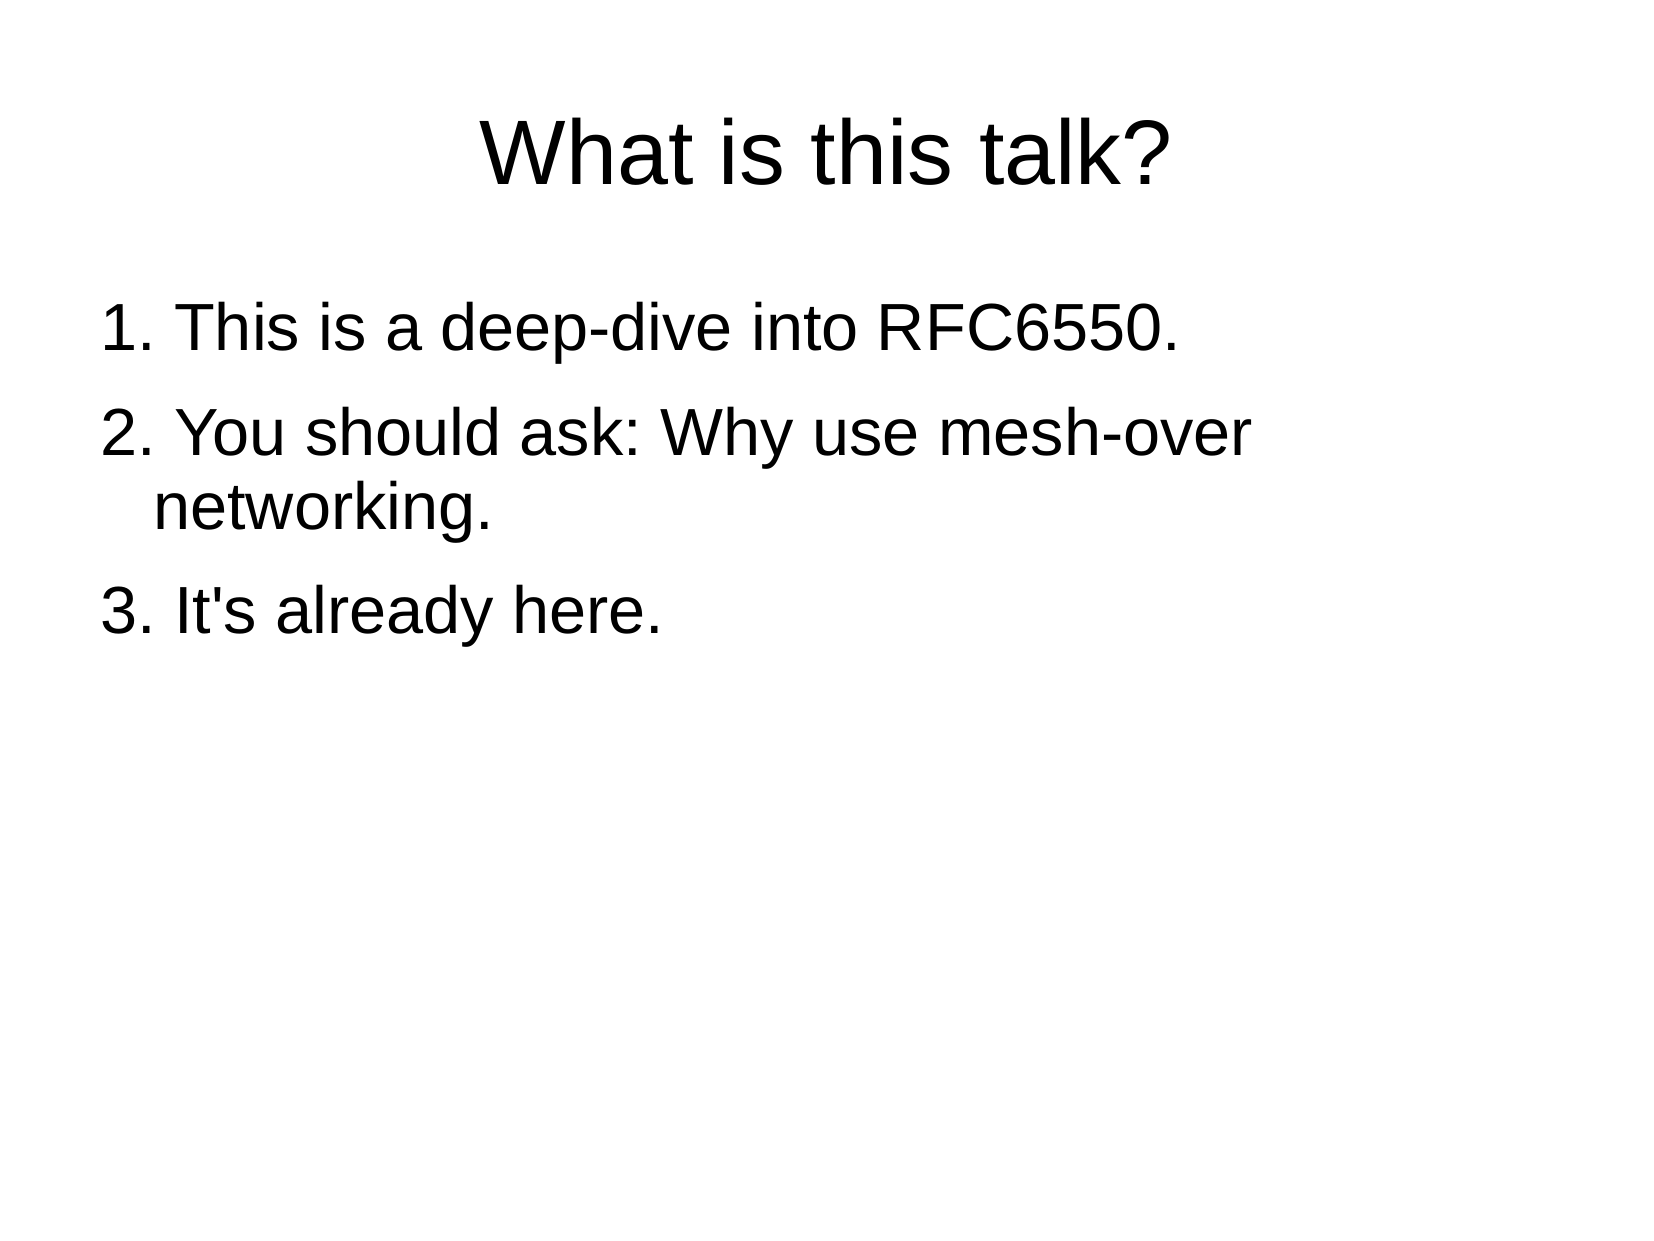

# What is this talk?
 This is a deep-dive into RFC6550.
 You should ask: Why use mesh-over networking.
 It's already here.